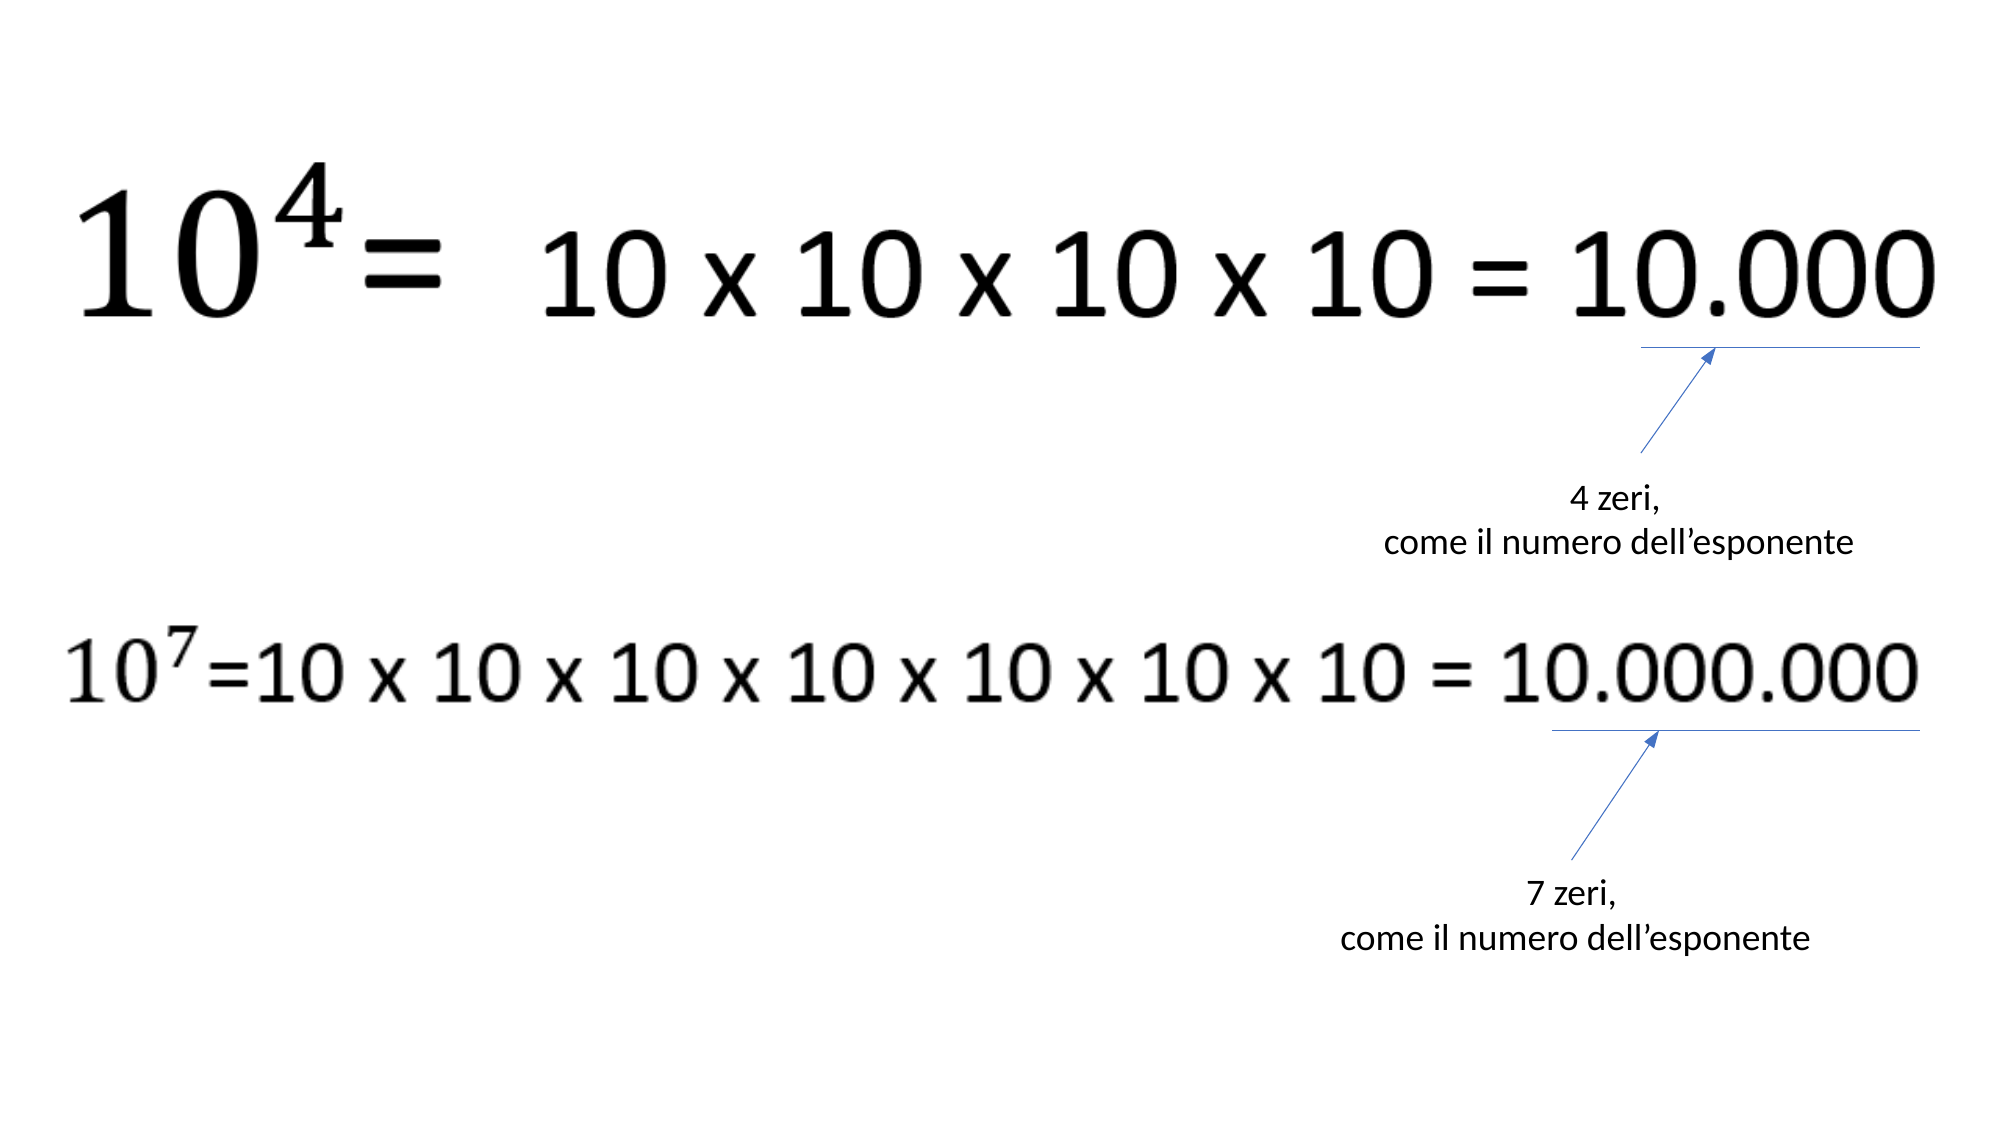

4 zeri,
come il numero dell’esponente
7 zeri,
 come il numero dell’esponente